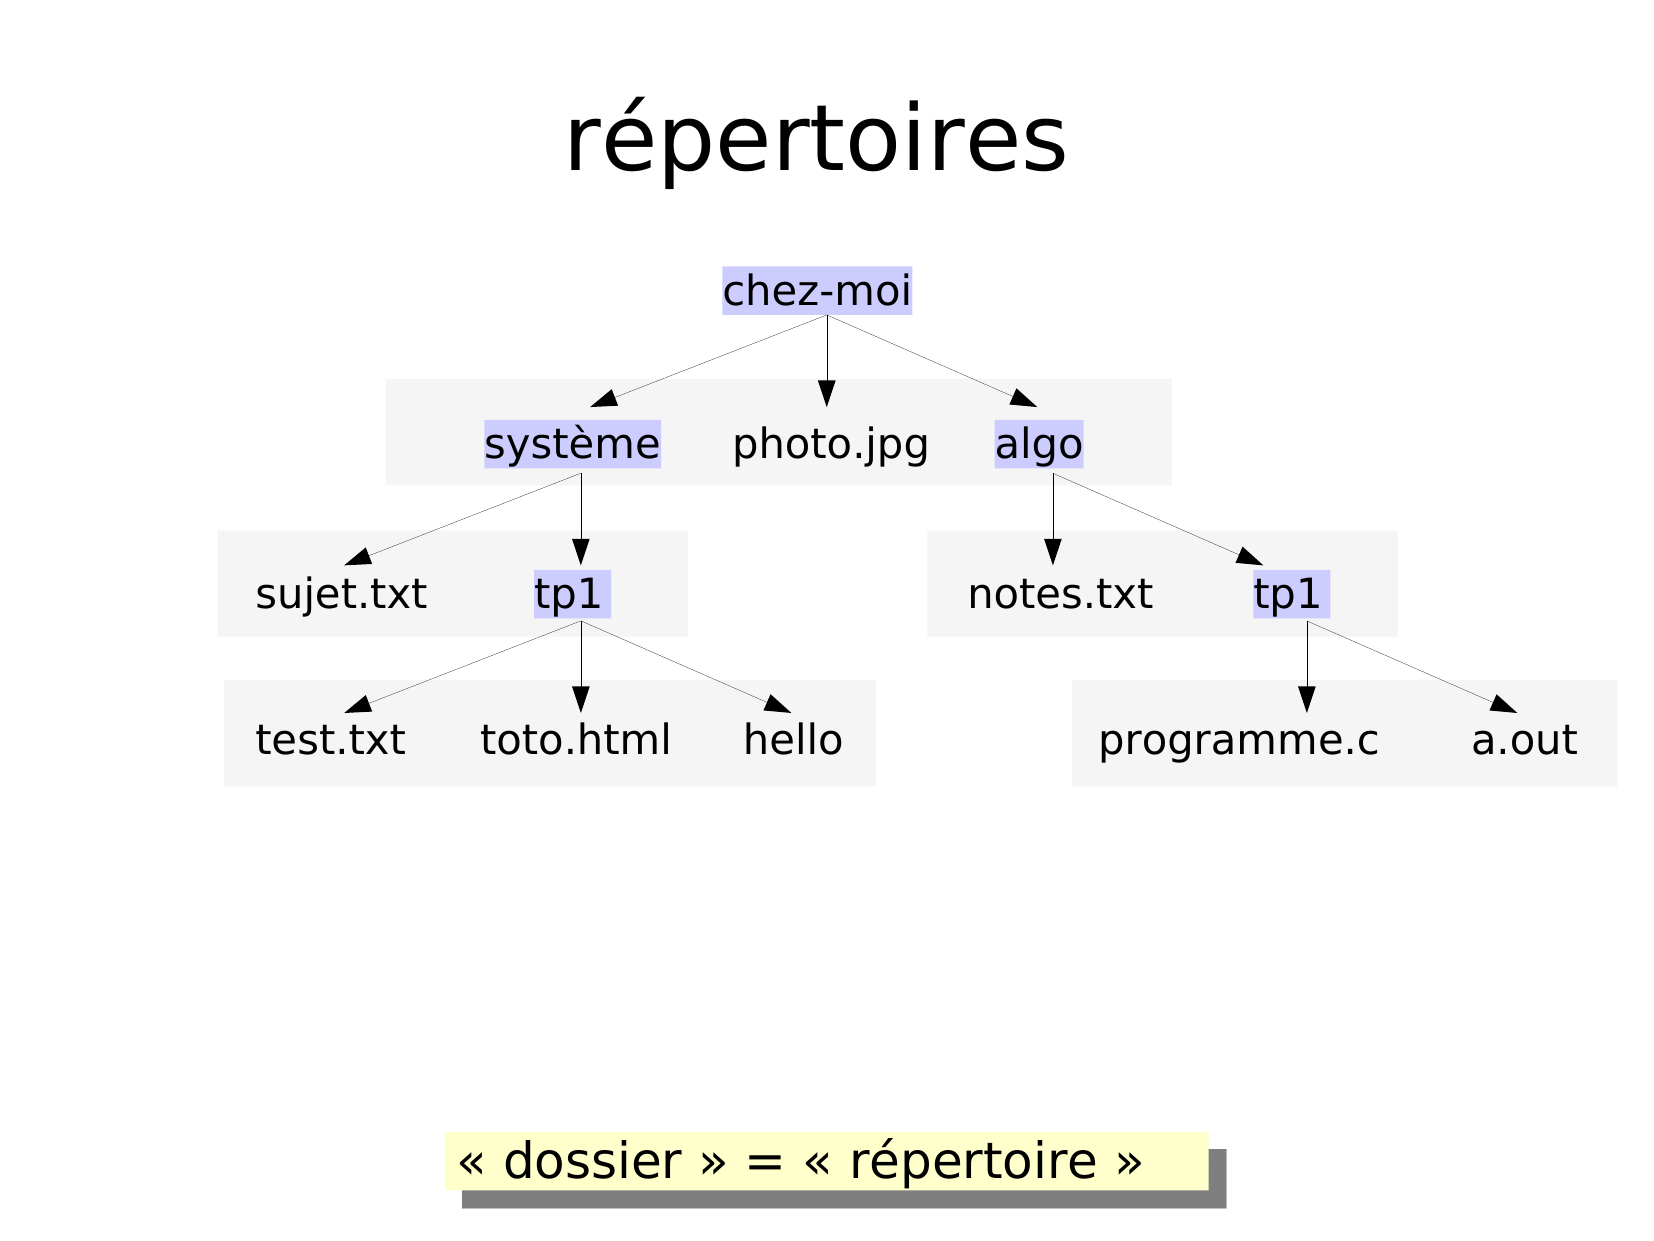

# répertoires
chez-moi
système
photo.jpg
algo
sujet.txt
tp1
notes.txt
tp1
test.txt
toto.html
hello
programme.c
a.out
« dossier » = « répertoire »